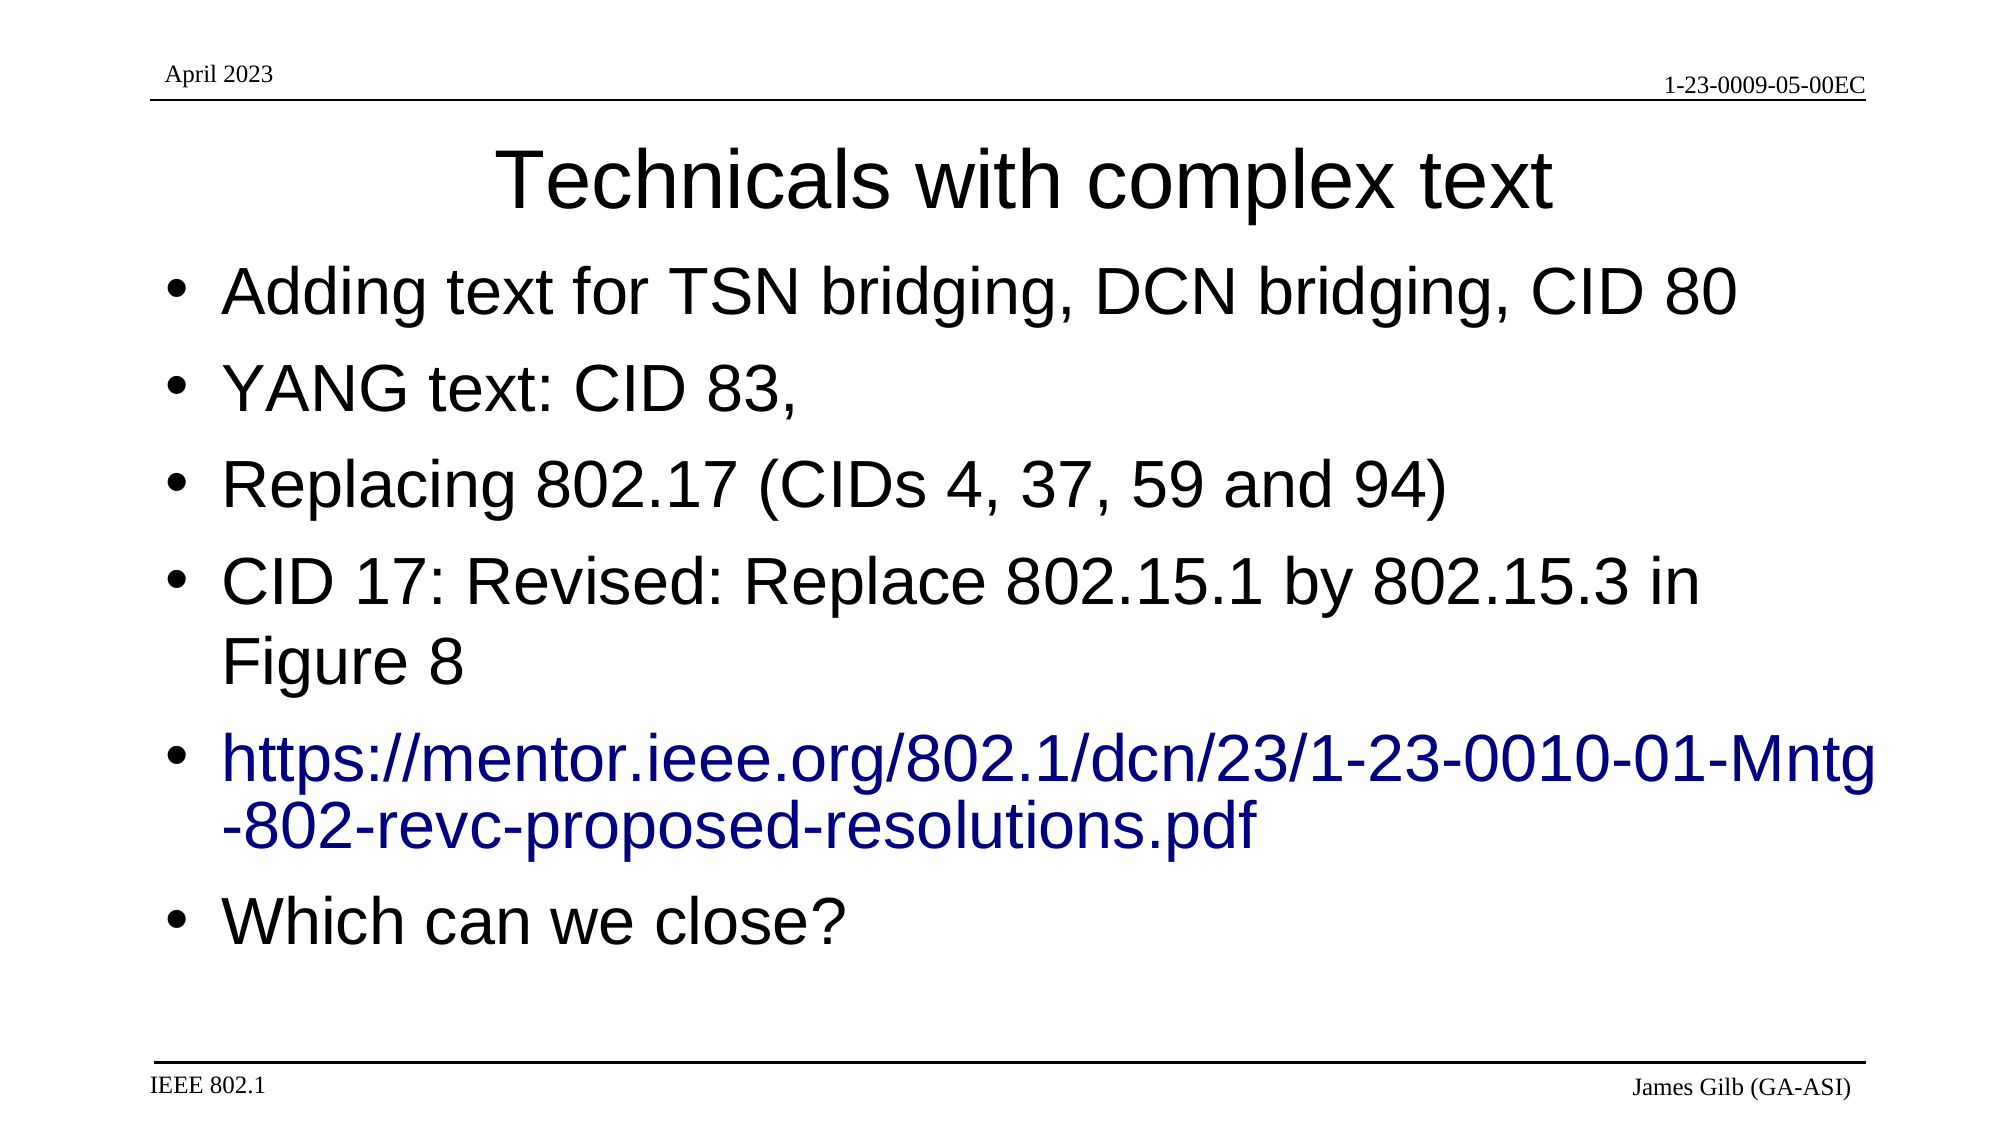

# Technicals with complex text
Adding text for TSN bridging, DCN bridging, CID 80
YANG text: CID 83,
Replacing 802.17 (CIDs 4, 37, 59 and 94)
CID 17: Revised: Replace 802.15.1 by 802.15.3 in Figure 8
https://mentor.ieee.org/802.1/dcn/23/1-23-0010-01-Mntg-802-revc-proposed-resolutions.pdf
Which can we close?